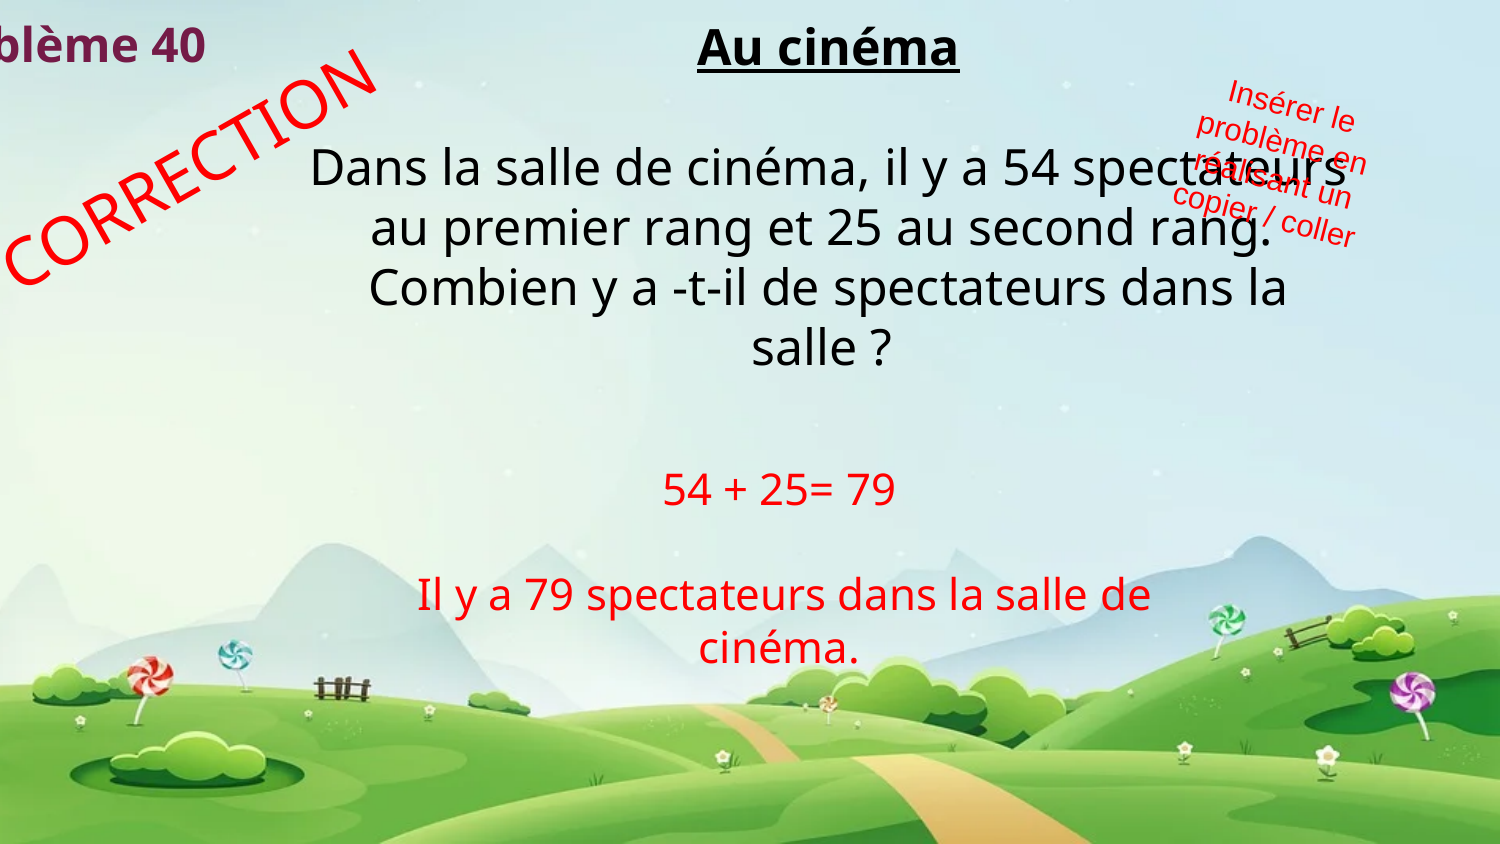

Problème 40
Au cinéma
Dans la salle de cinéma, il y a 54 spectateurs au premier rang et 25 au second rang.
Combien y a -t-il de spectateurs dans la salle ?
Insérer le problème en réalisant un copier / coller
CORRECTION
54 + 25= 79
Il y a 79 spectateurs dans la salle de cinéma.